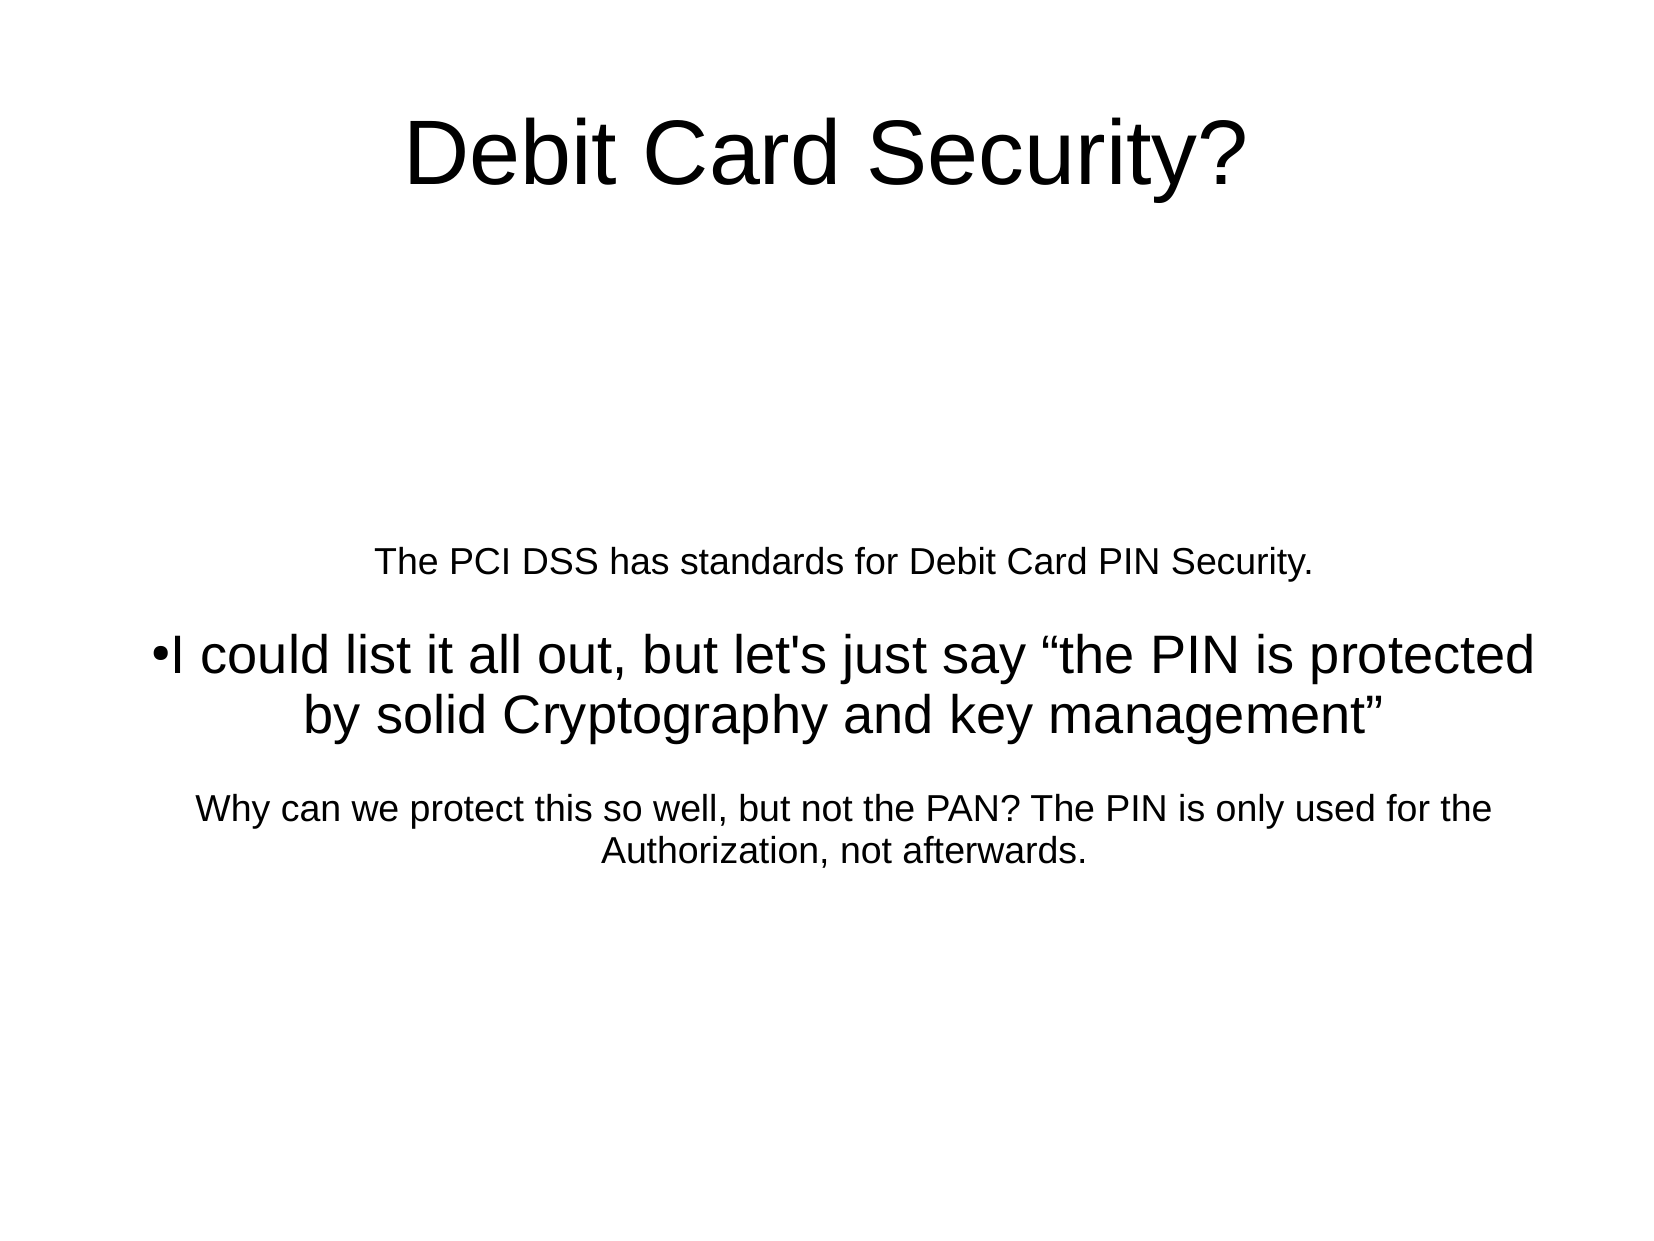

# Debit Card Security?
The PCI DSS has standards for Debit Card PIN Security.
I could list it all out, but let's just say “the PIN is protected by solid Cryptography and key management”
Why can we protect this so well, but not the PAN? The PIN is only used for the Authorization, not afterwards.